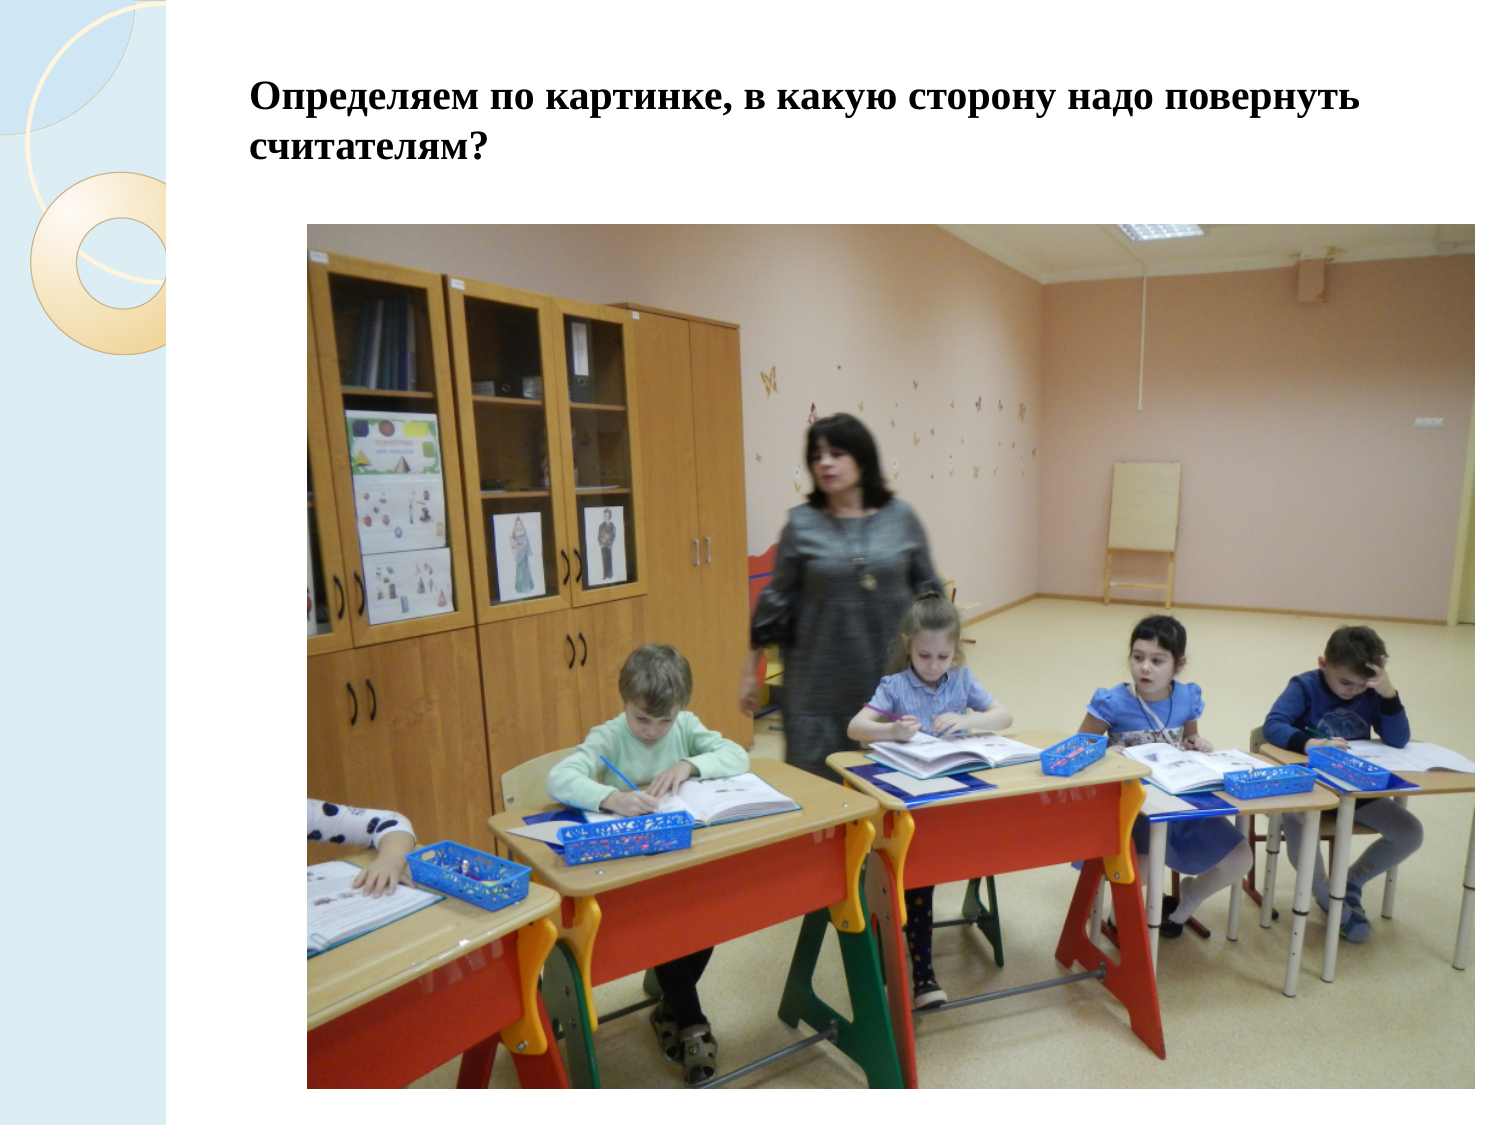

Определяем по картинке, в какую сторону надо повернуть считателям?